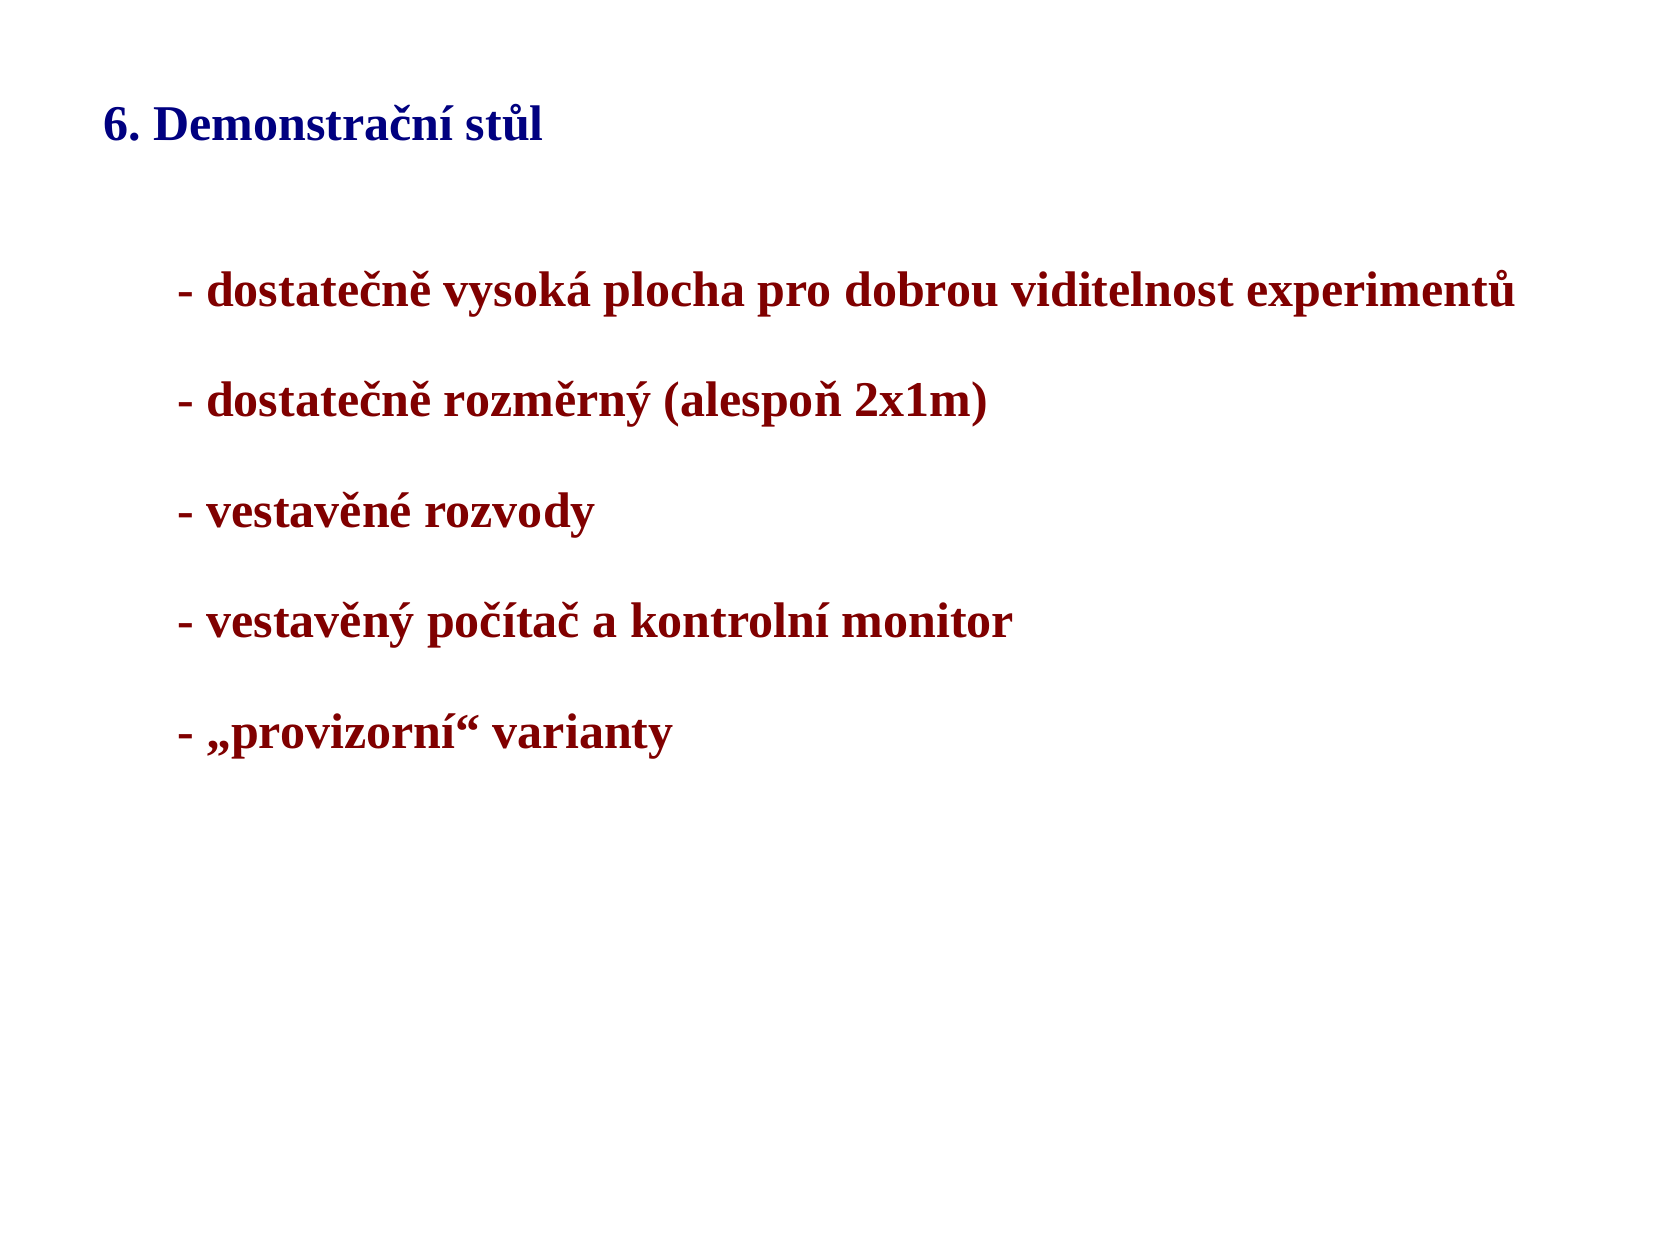

6. Demonstrační stůl
	- dostatečně vysoká plocha pro dobrou viditelnost experimentů
	- dostatečně rozměrný (alespoň 2x1m)
	- vestavěné rozvody
	- vestavěný počítač a kontrolní monitor
	- „provizorní“ varianty